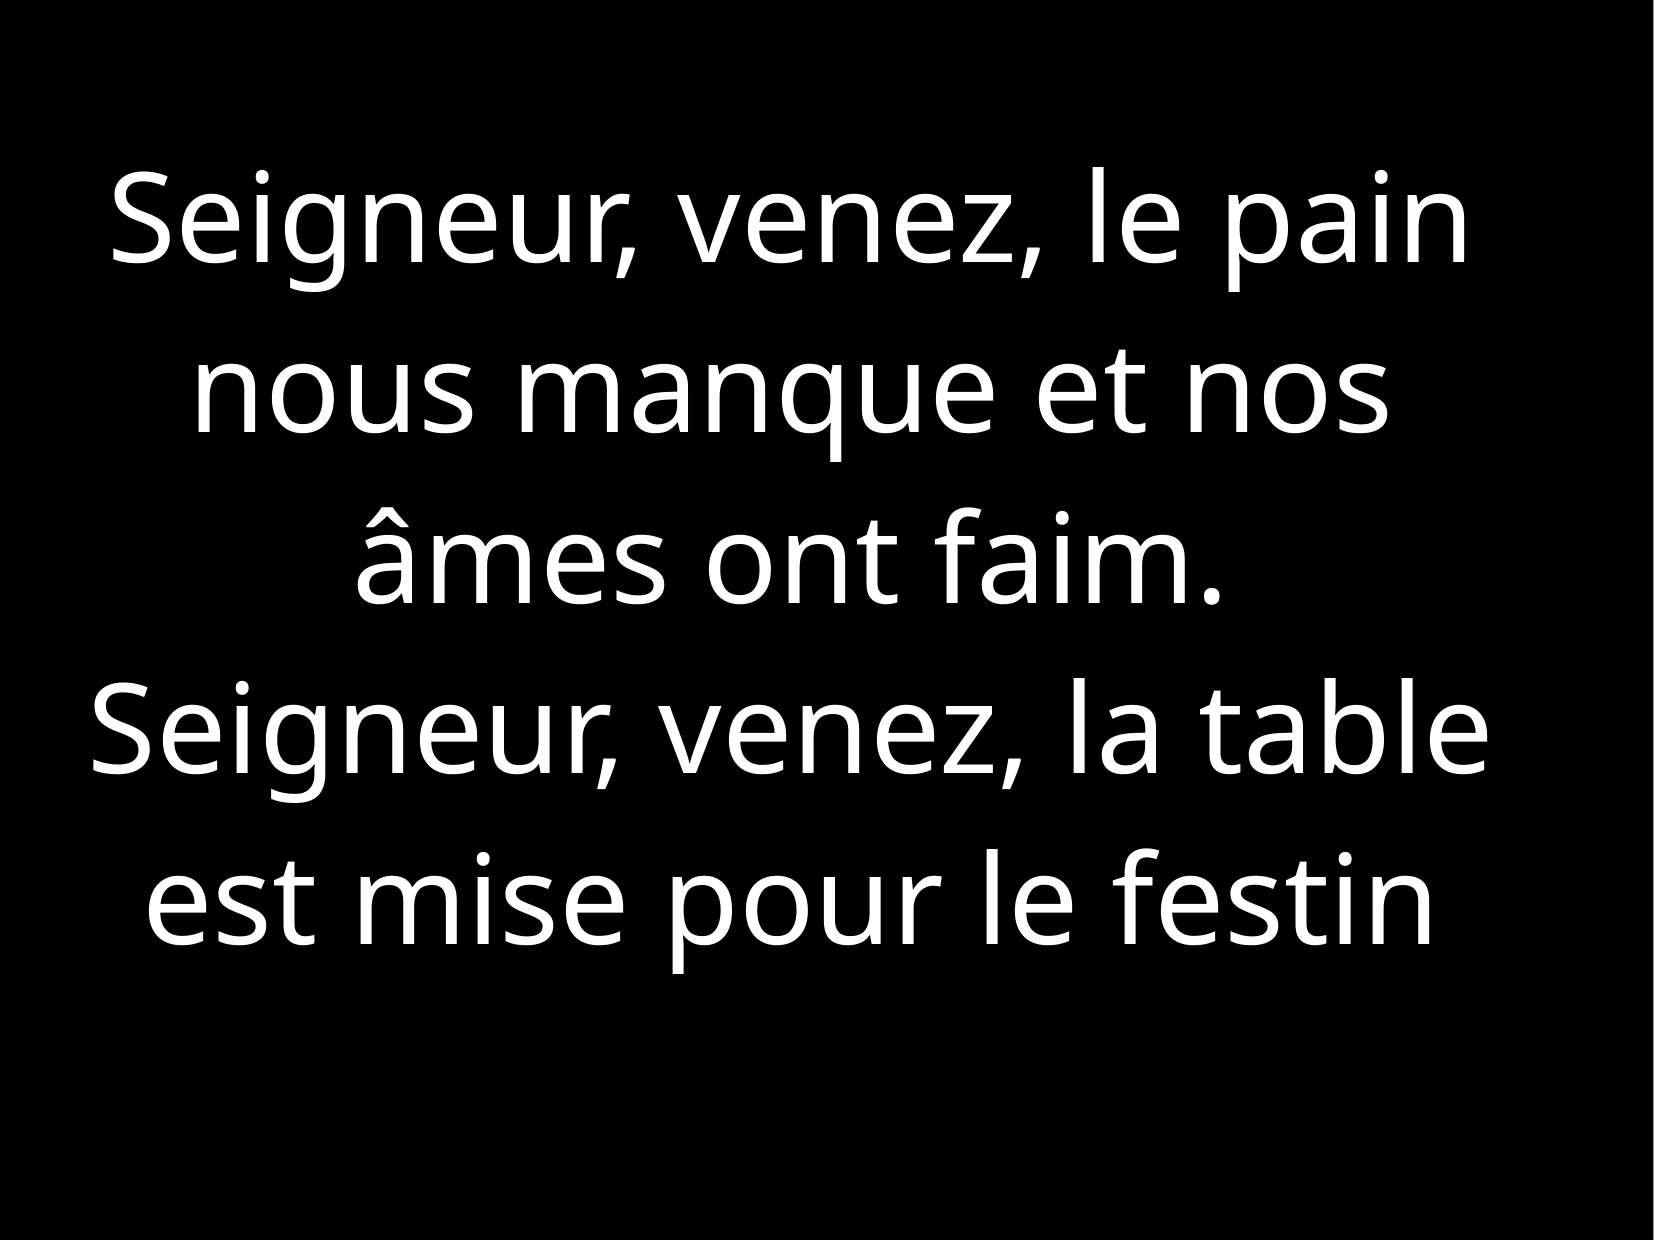

# Seigneur, venez, le pain nous manque et nos âmes ont faim.
Seigneur, venez, la table est mise pour le festin